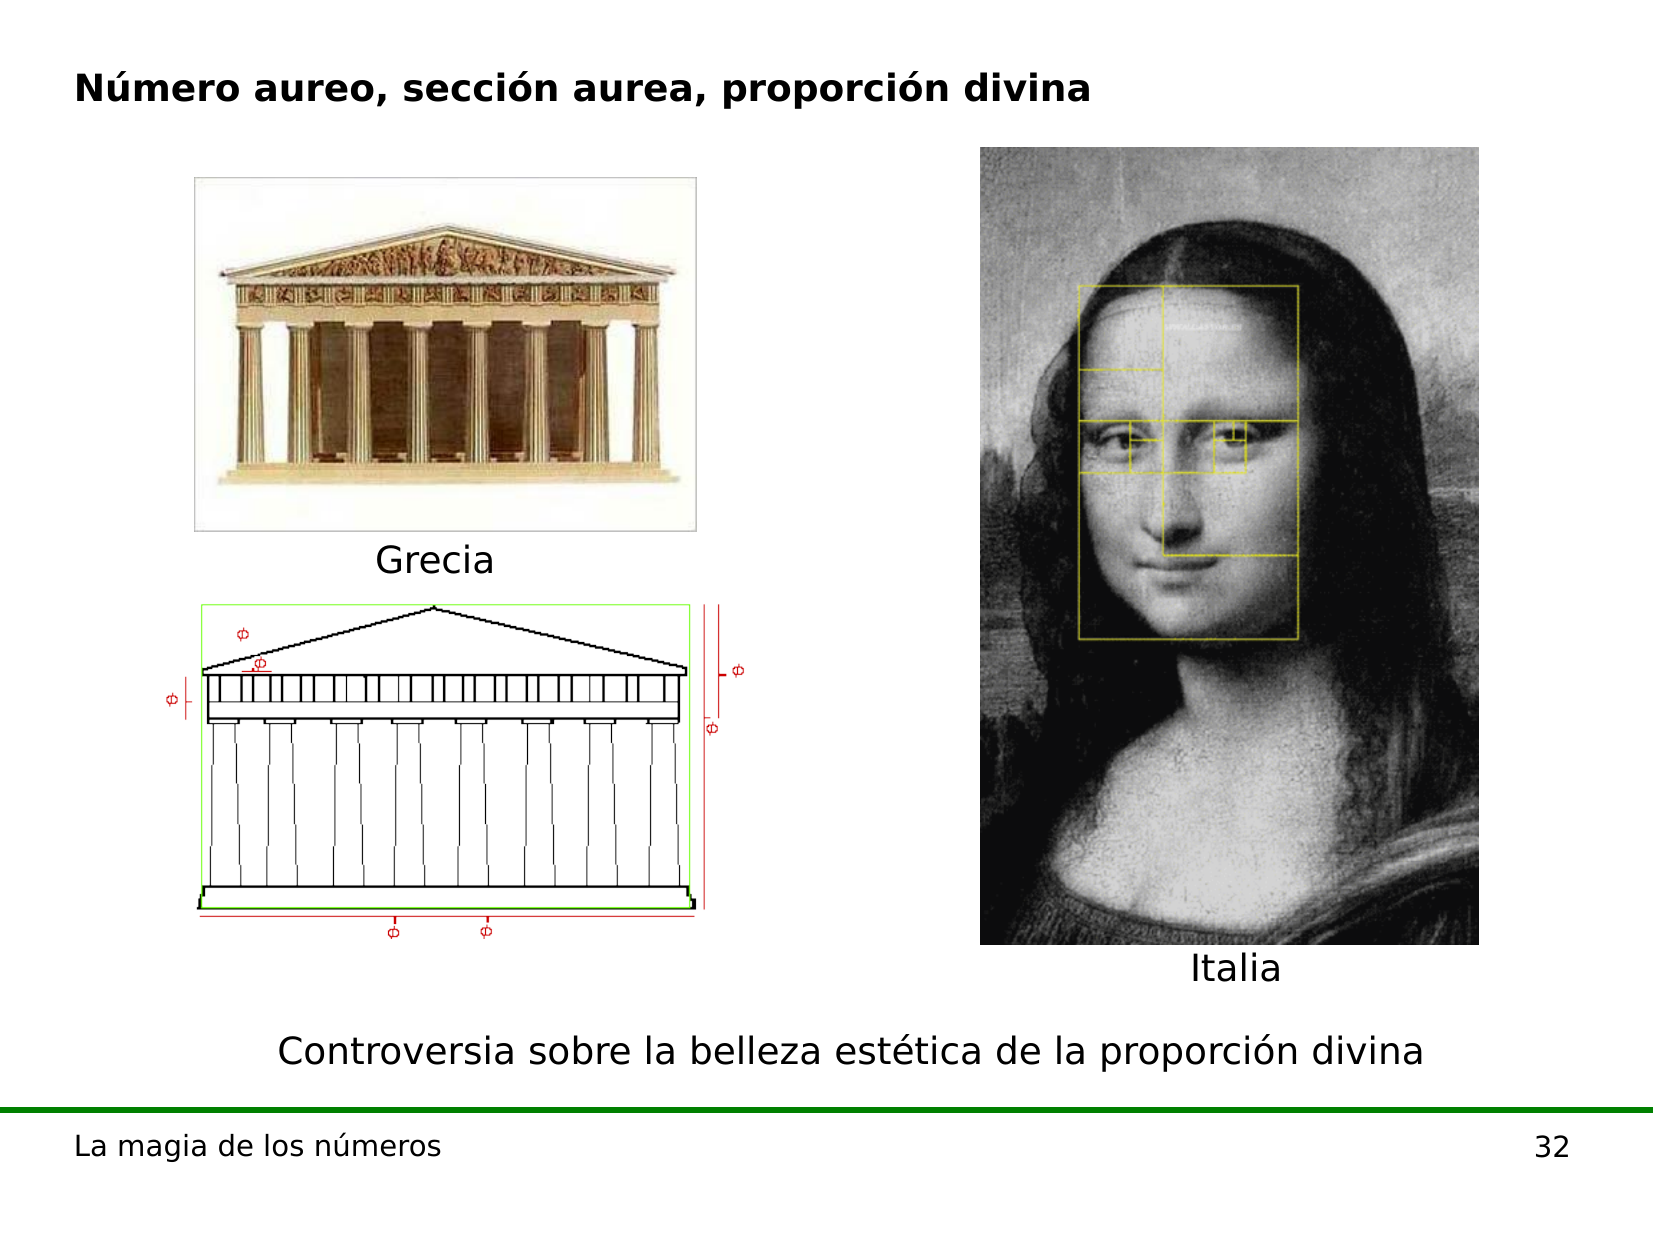

Número aureo, sección aurea, proporción divina
Grecia
Italia
Controversia sobre la belleza estética de la proporción divina
La magia de los números
32